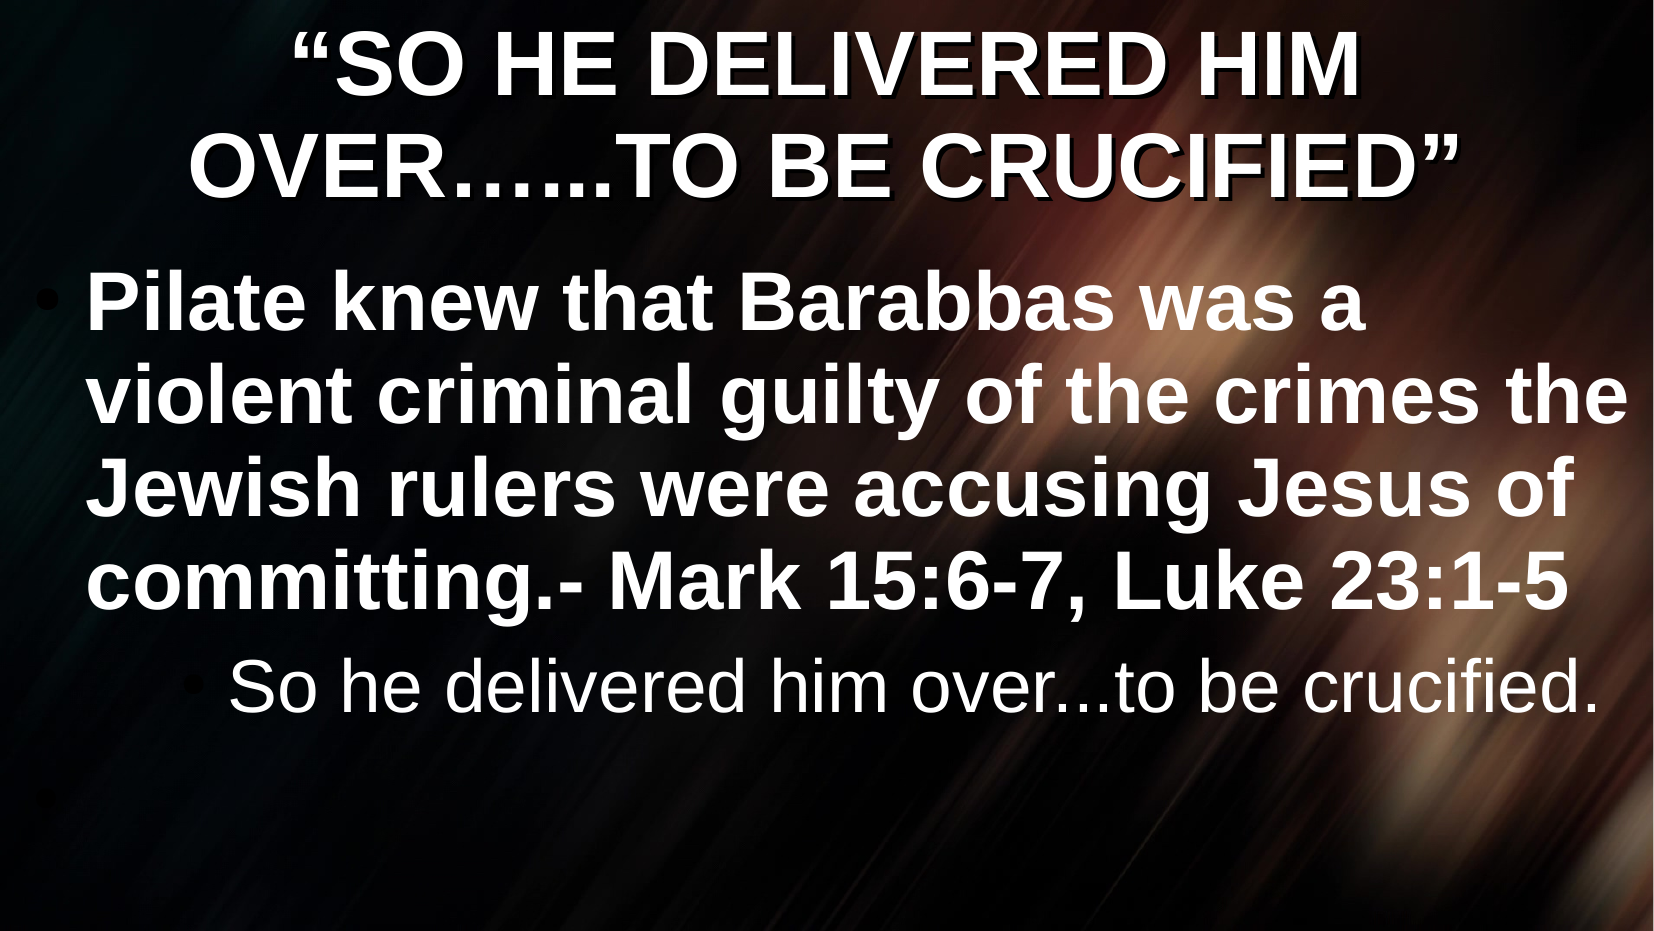

# “SO HE DELIVERED HIM OVER…...TO BE CRUCIFIED”
Pilate knew that Barabbas was a violent criminal guilty of the crimes the Jewish rulers were accusing Jesus of committing.- Mark 15:6-7, Luke 23:1-5
So he delivered him over...to be crucified.